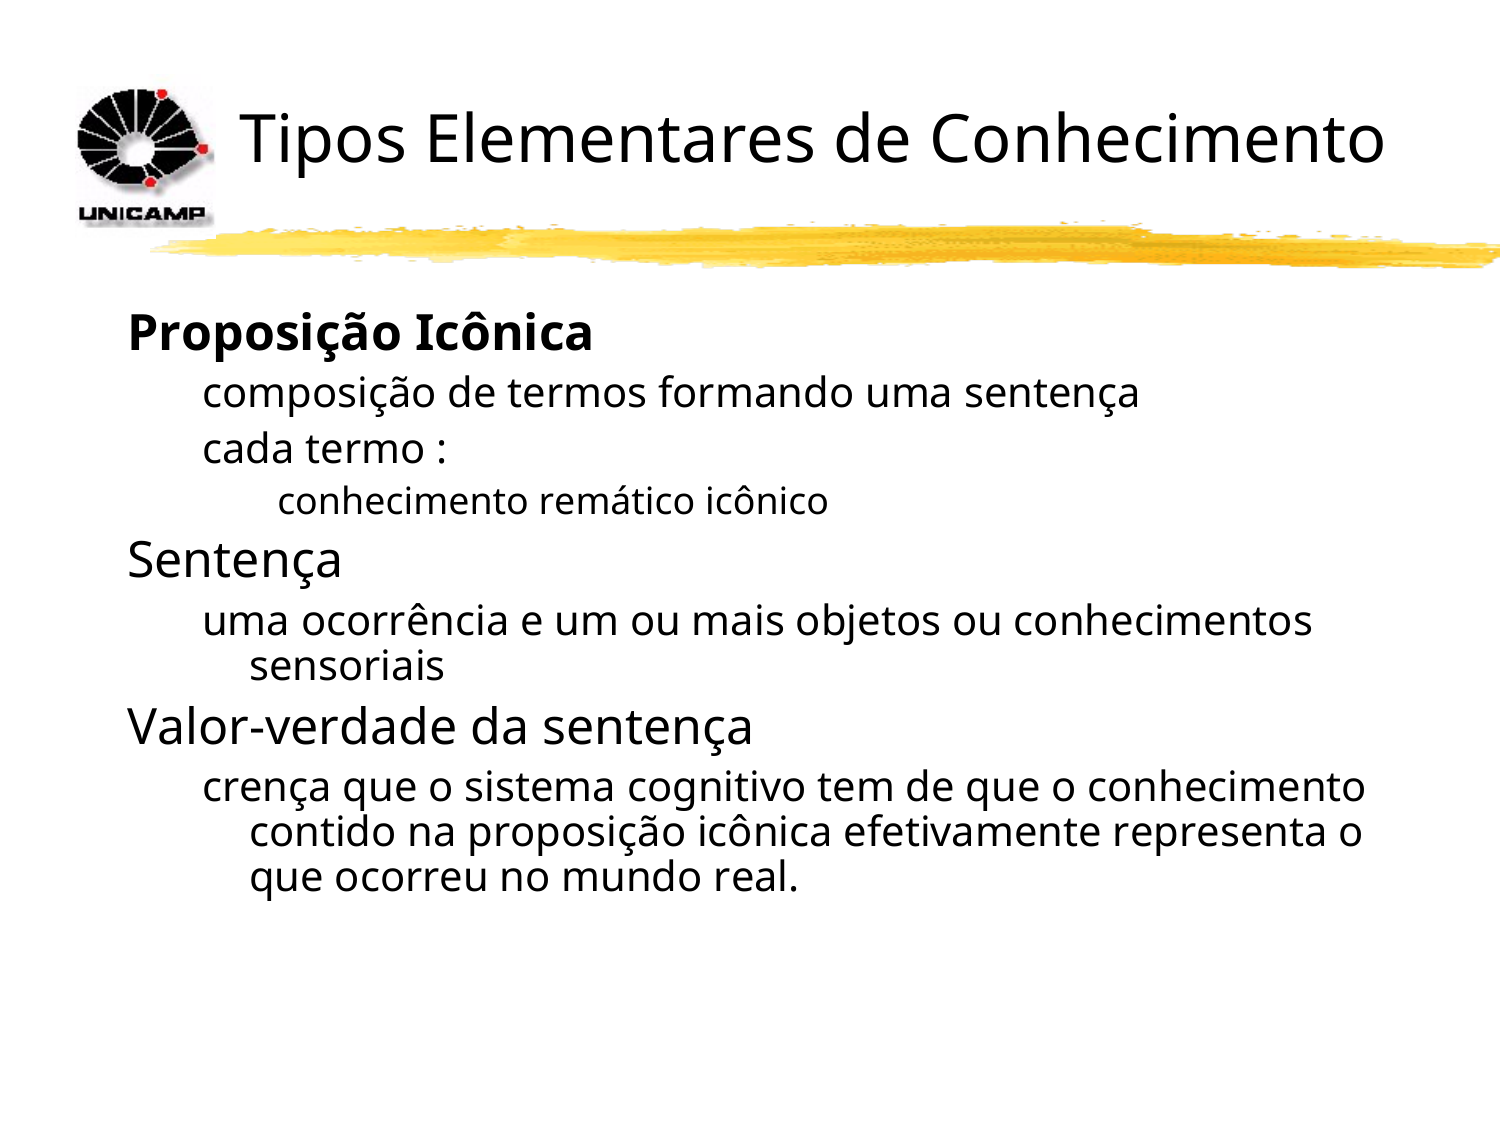

Tipos Elementares de Conhecimento
Proposição Icônica
composição de termos formando uma sentença
cada termo :
conhecimento remático icônico
Sentença
uma ocorrência e um ou mais objetos ou conhecimentos sensoriais
Valor-verdade da sentença
crença que o sistema cognitivo tem de que o conhecimento contido na proposição icônica efetivamente representa o que ocorreu no mundo real.